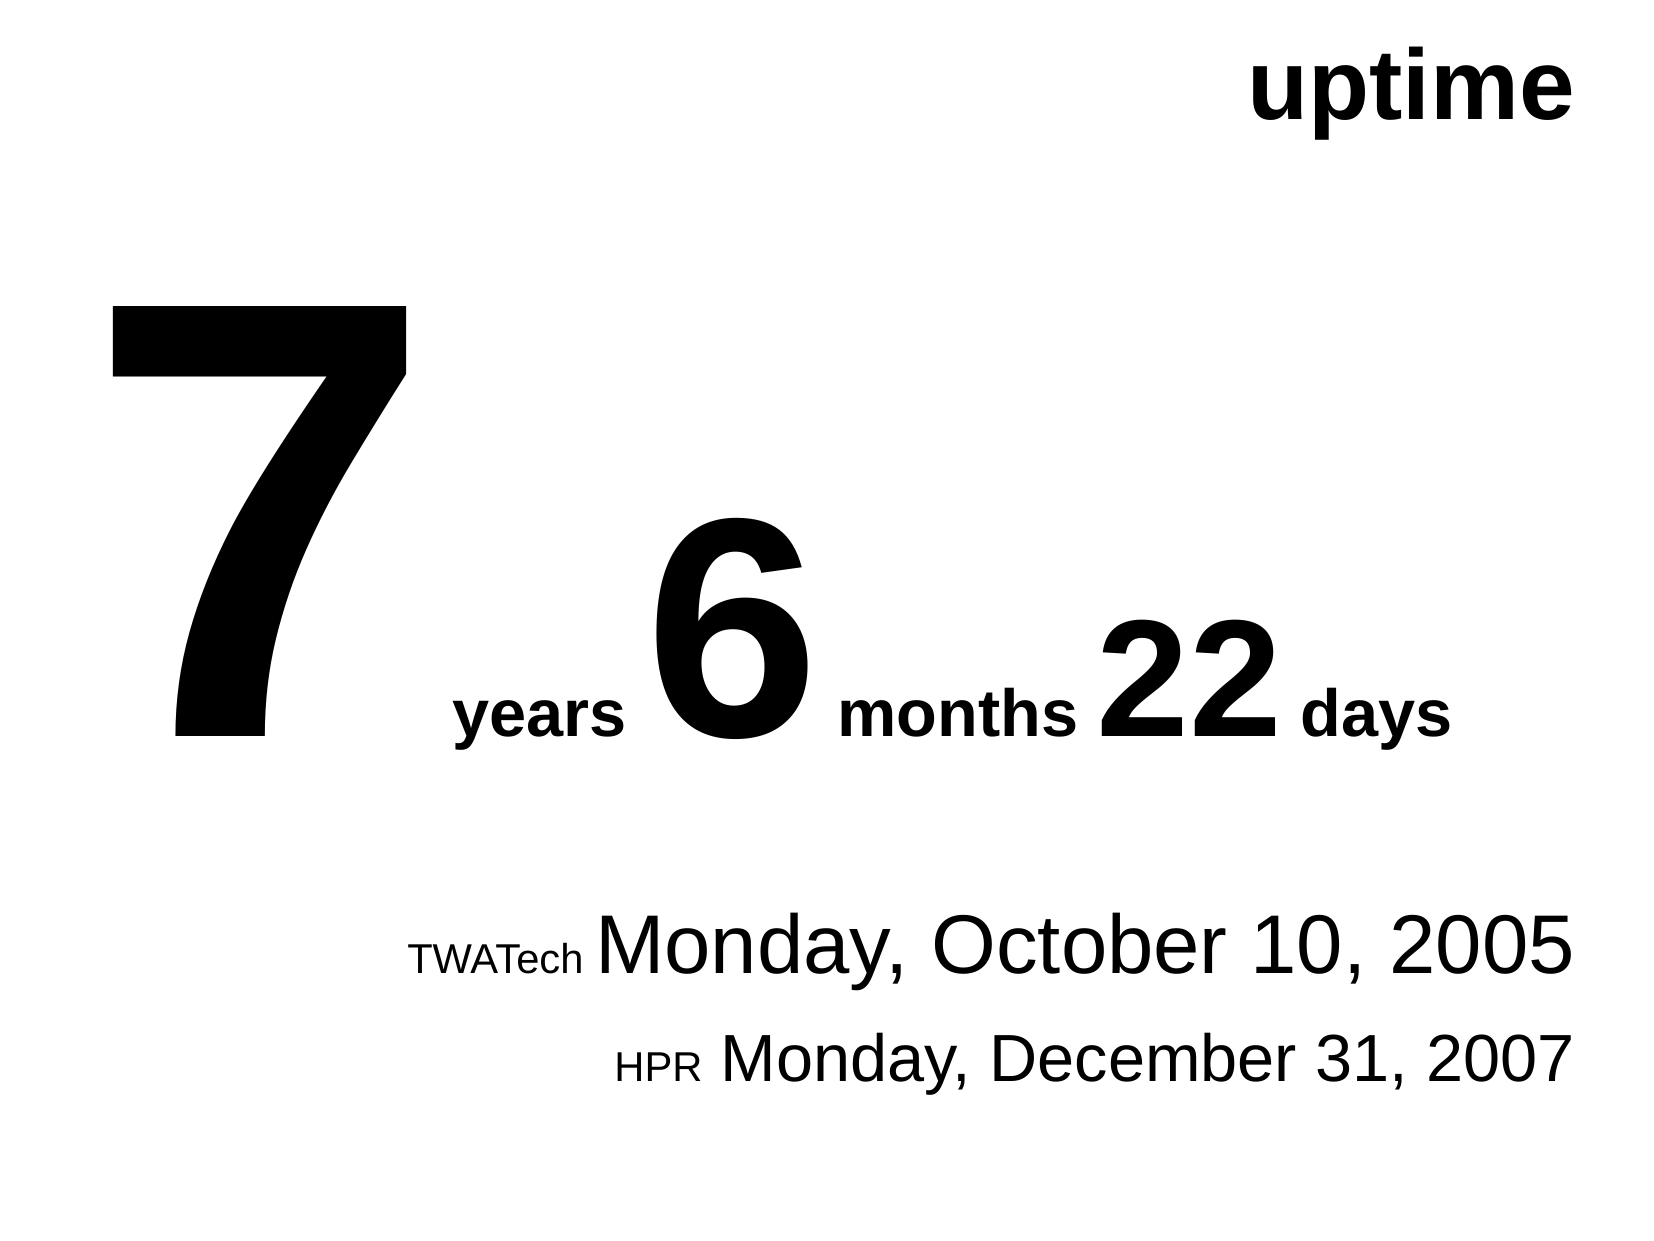

# uptime
7 years 6 months 22 days
TWATech Monday, October 10, 2005
HPR Monday, December 31, 2007